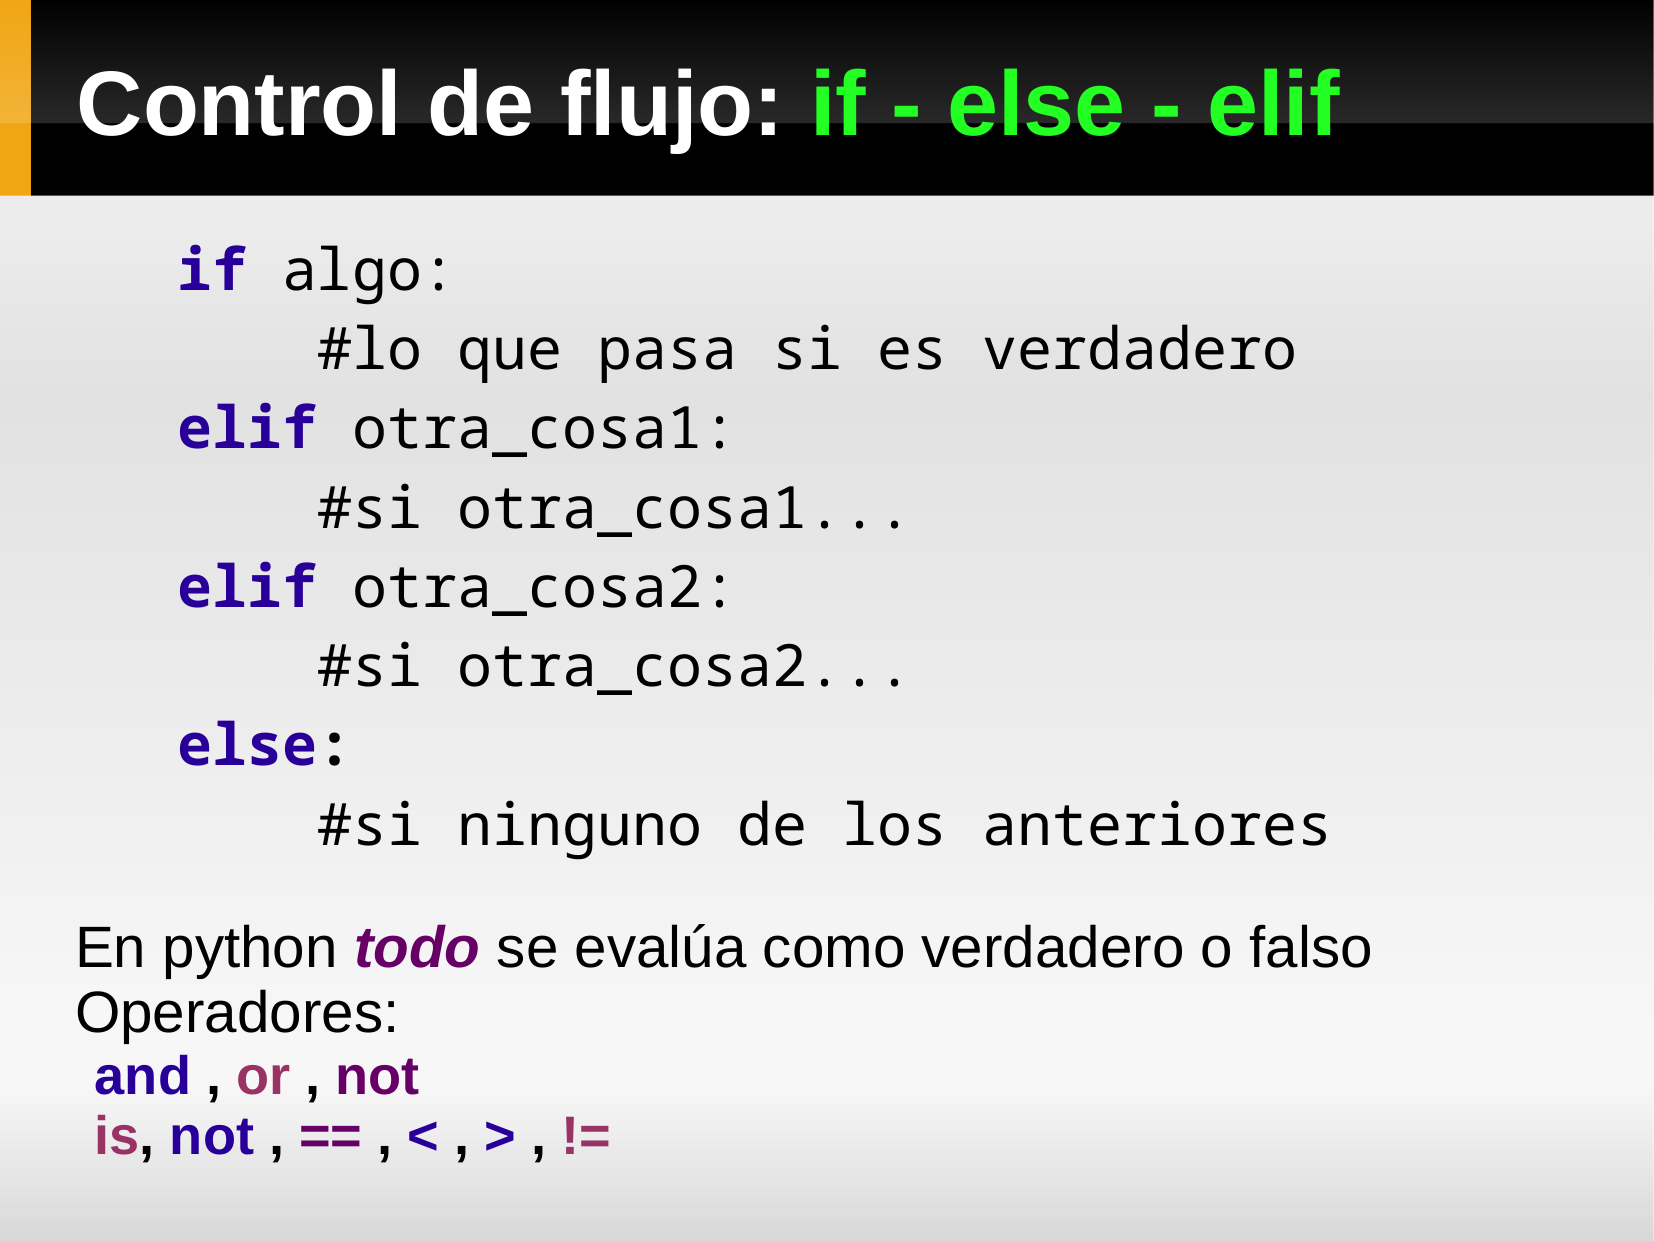

# Control de flujo: if - else - elif
if algo:
 #lo que pasa si es verdadero
elif otra_cosa1:
 #si otra_cosa1...
elif otra_cosa2:
 #si otra_cosa2...
else:
 #si ninguno de los anteriores
 En python todo se evalúa como verdadero o falso
 Operadores:
and , or , not
is, not , == , < , > , !=